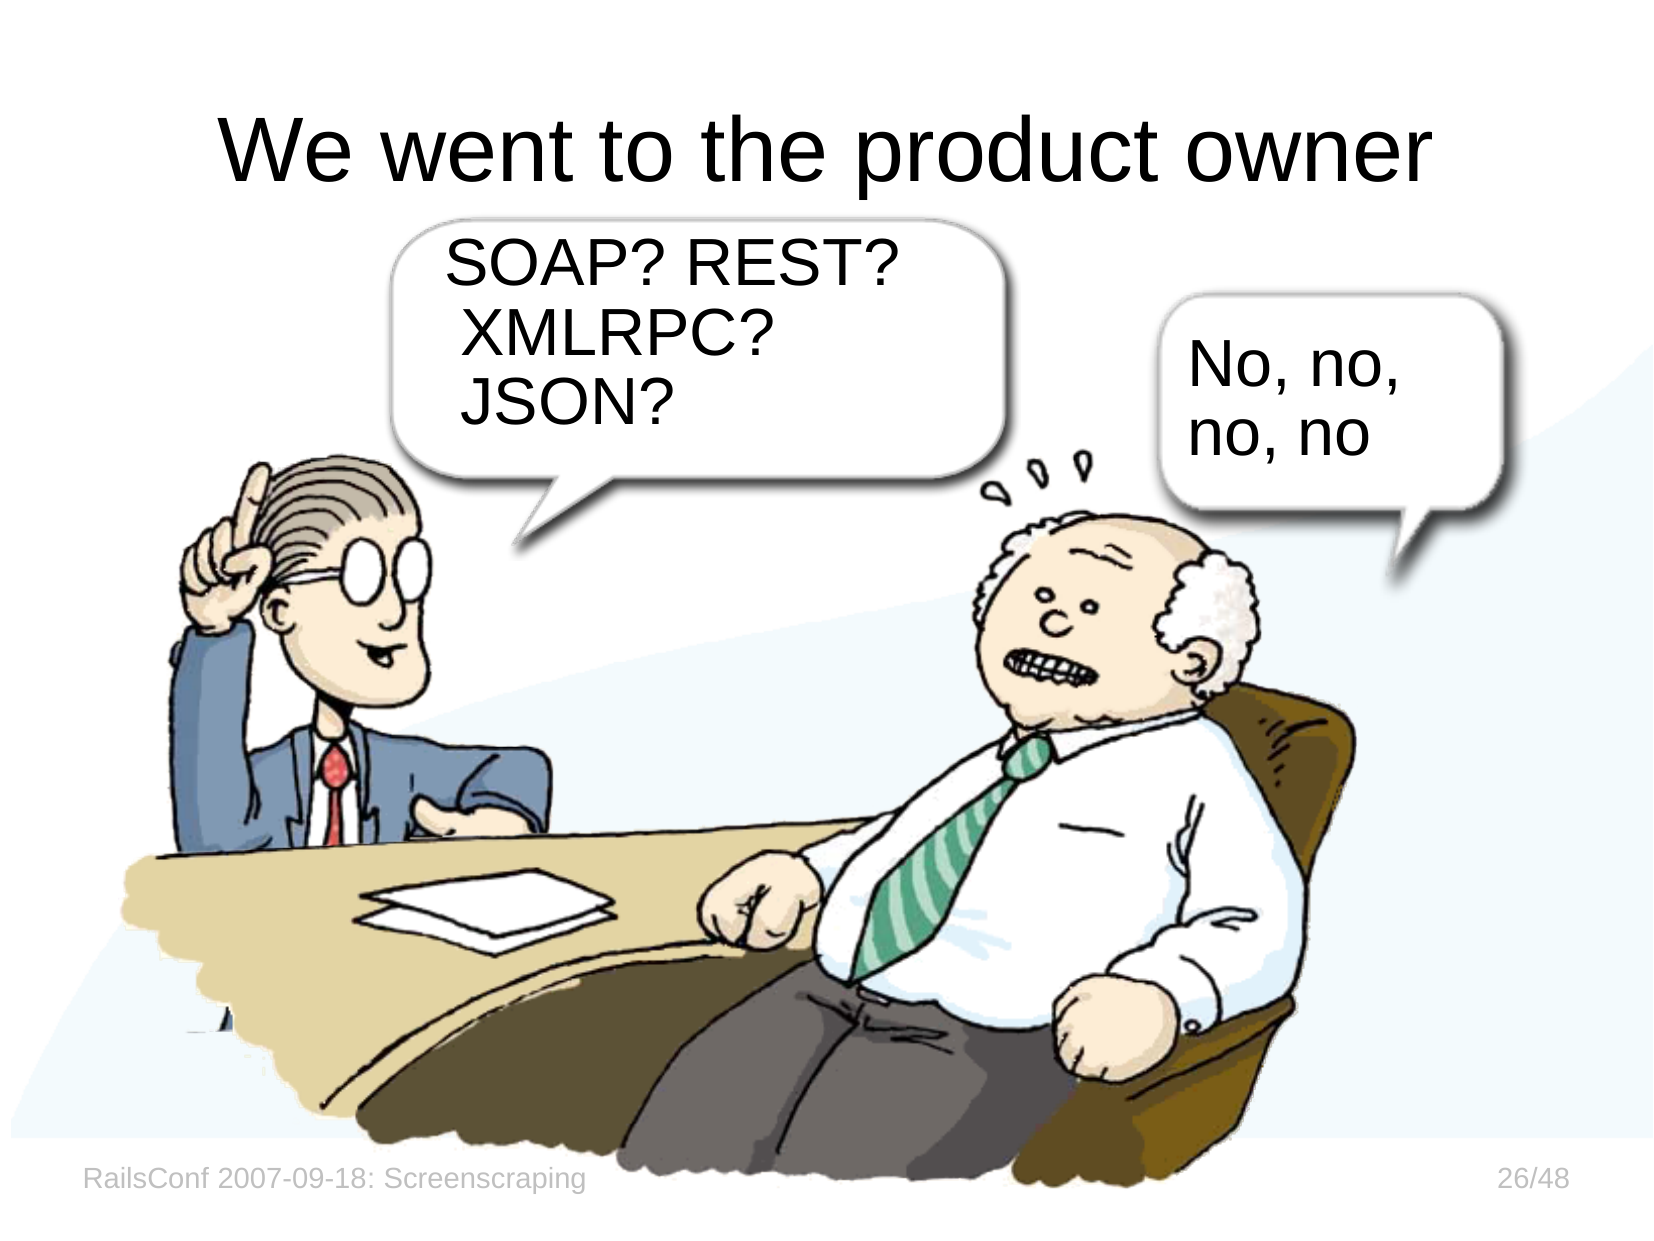

# We went to the product owner
 SOAP? REST? XMLRPC? JSON?
No, no,
no, no
2007-09-18
26